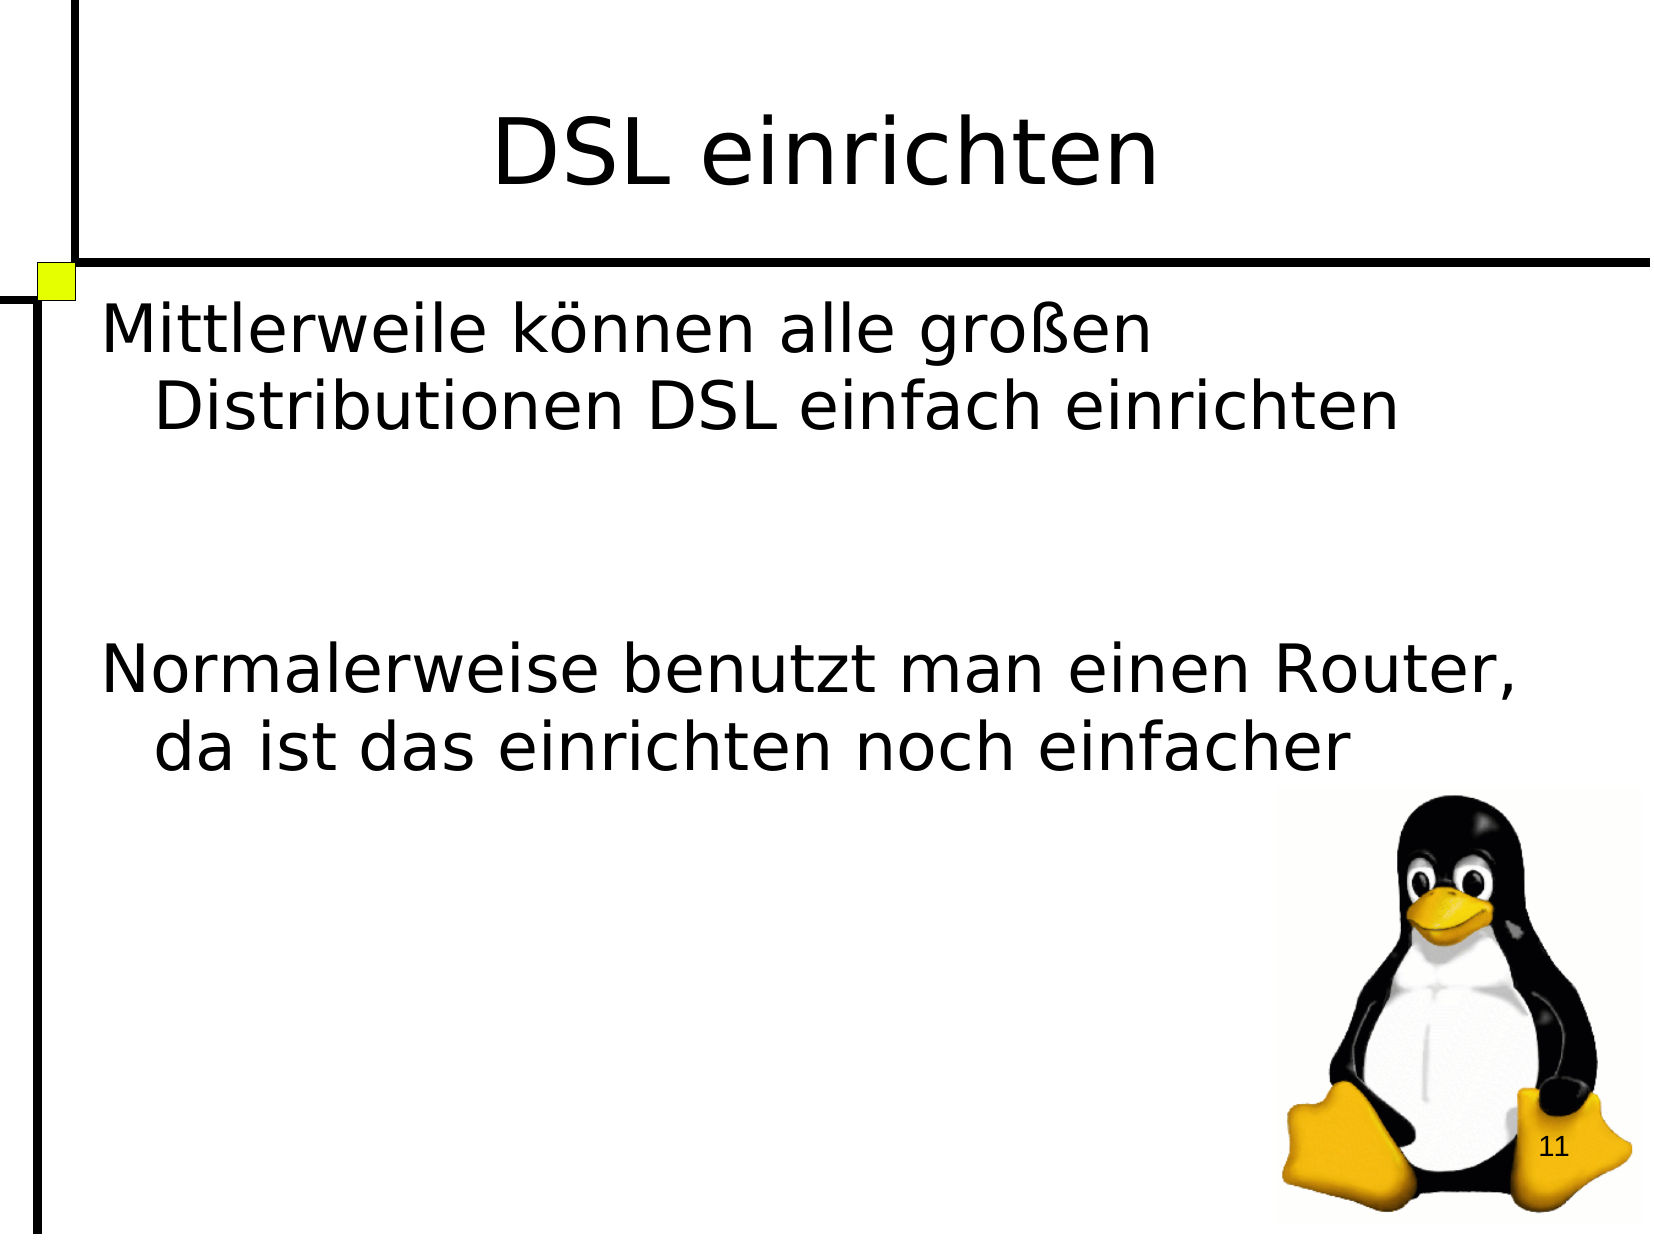

# DSL einrichten
Mittlerweile können alle großen Distributionen DSL einfach einrichten
Normalerweise benutzt man einen Router, da ist das einrichten noch einfacher
11